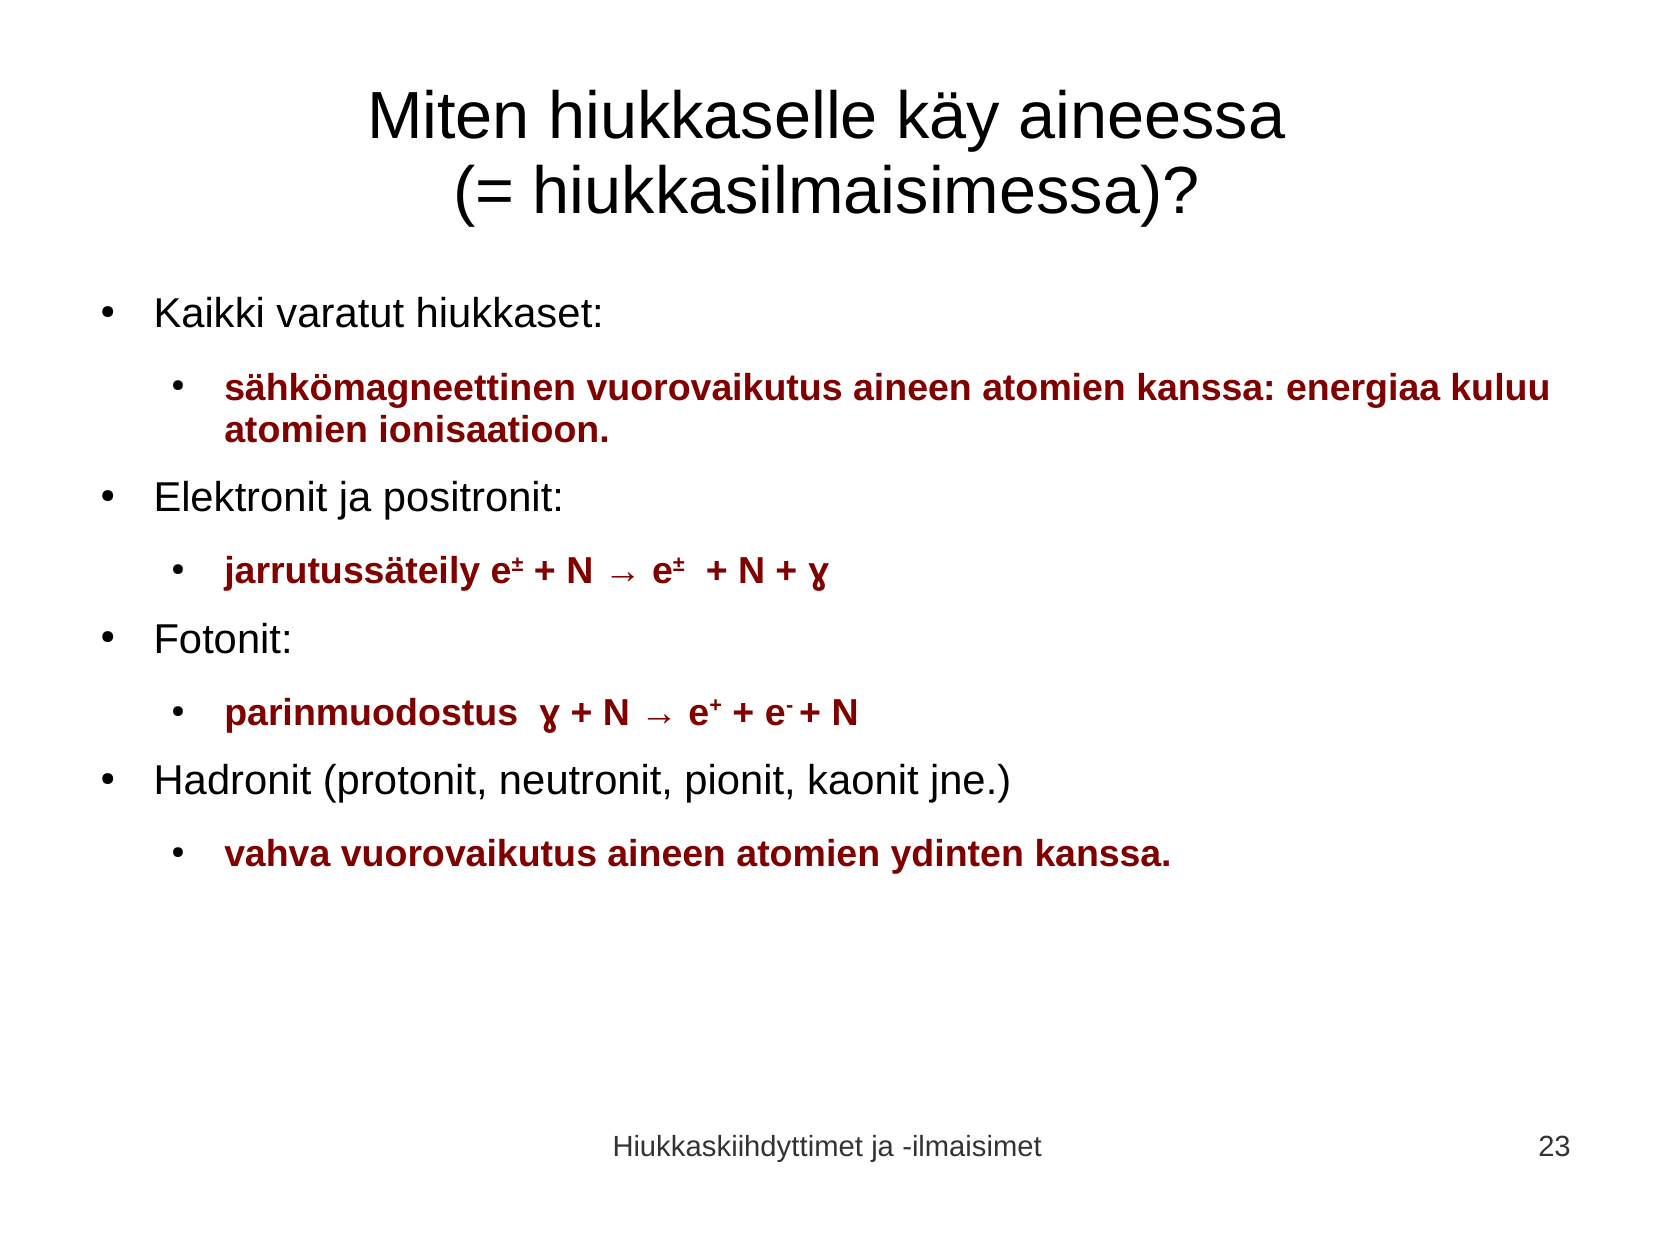

# Miten hiukkaselle käy aineessa (= hiukkasilmaisimessa)?
Kaikki varatut hiukkaset:
sähkömagneettinen vuorovaikutus aineen atomien kanssa: energiaa kuluu atomien ionisaatioon.
Elektronit ja positronit:
jarrutussäteily e± + N → e± + N + ɣ
Fotonit:
parinmuodostus ɣ + N → e+ + e- + N
Hadronit (protonit, neutronit, pionit, kaonit jne.)
vahva vuorovaikutus aineen atomien ydinten kanssa.
Hiukkaskiihdyttimet ja -ilmaisimet
23